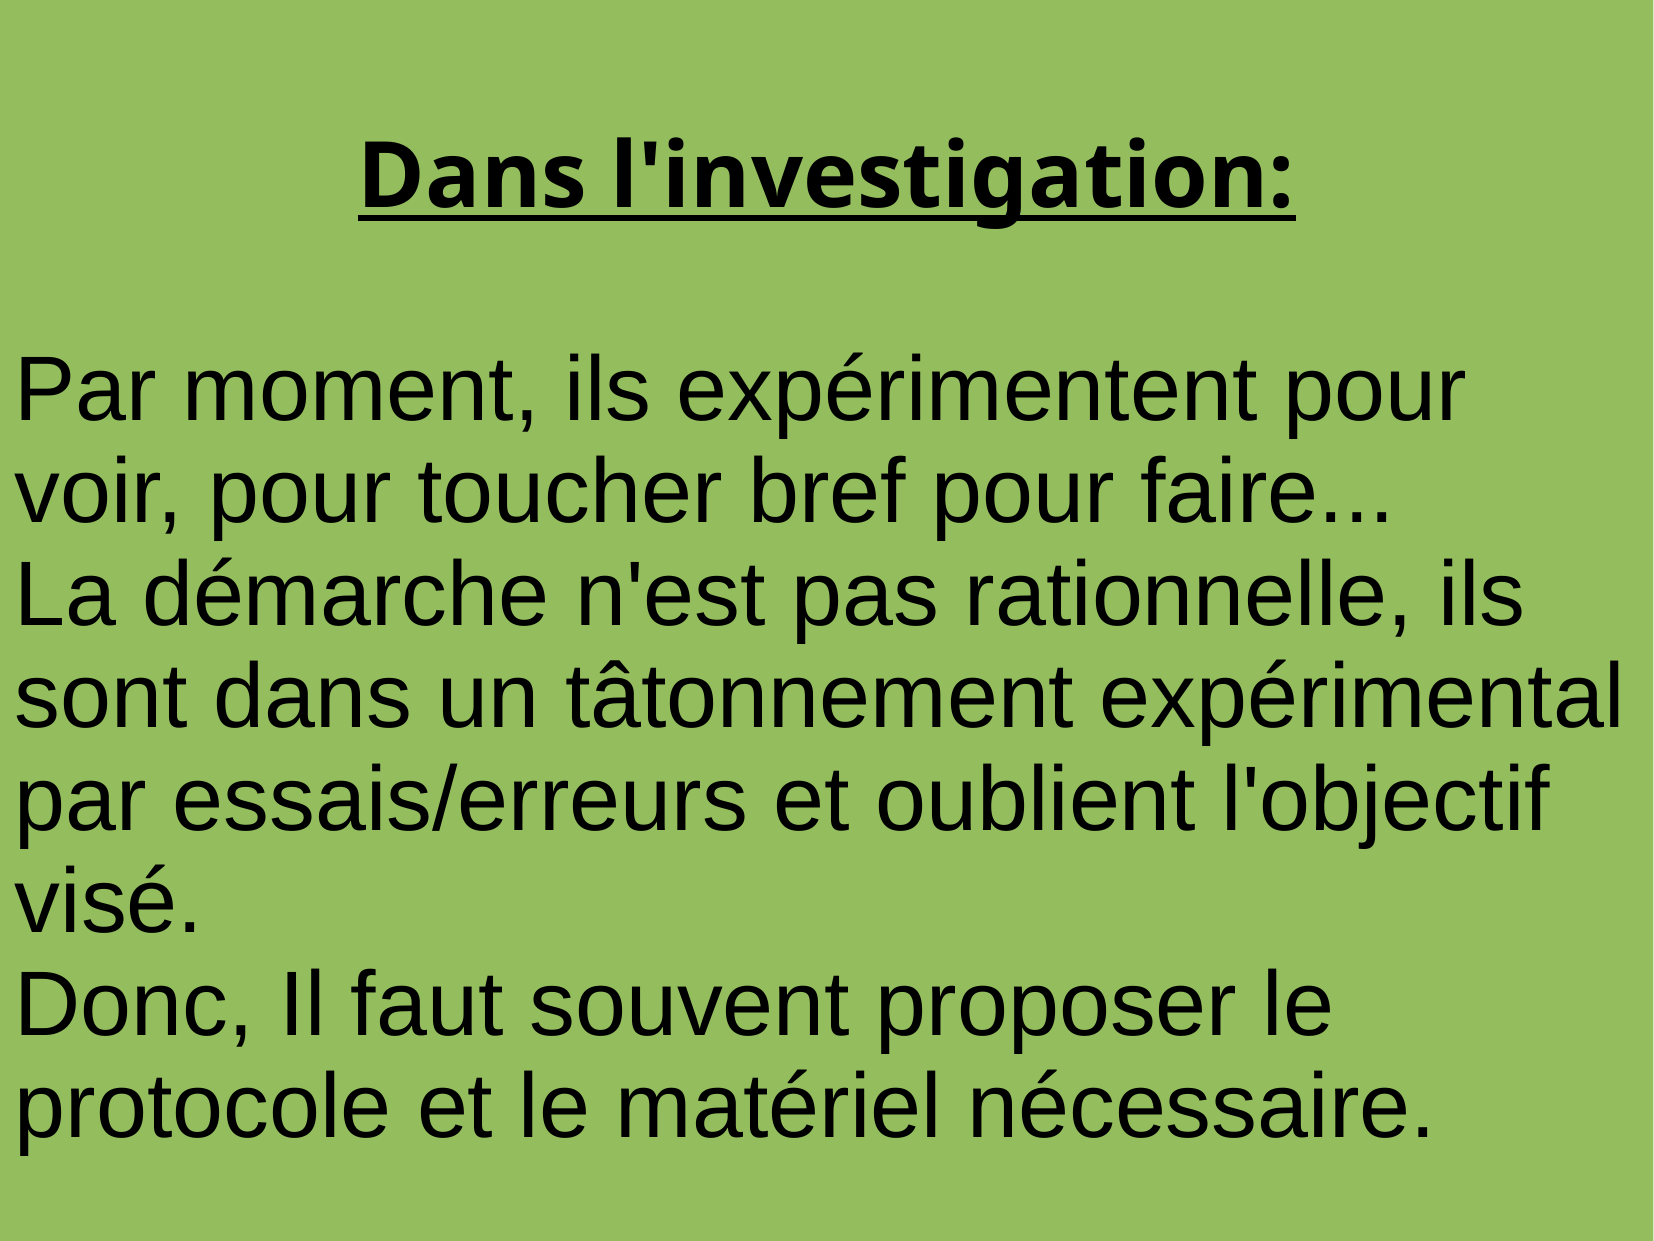

Dans l'investigation:
Par moment, ils expérimentent pour voir, pour toucher bref pour faire...
La démarche n'est pas rationnelle, ils sont dans un tâtonnement expérimental par essais/erreurs et oublient l'objectif visé.
Donc, Il faut souvent proposer le protocole et le matériel nécessaire.